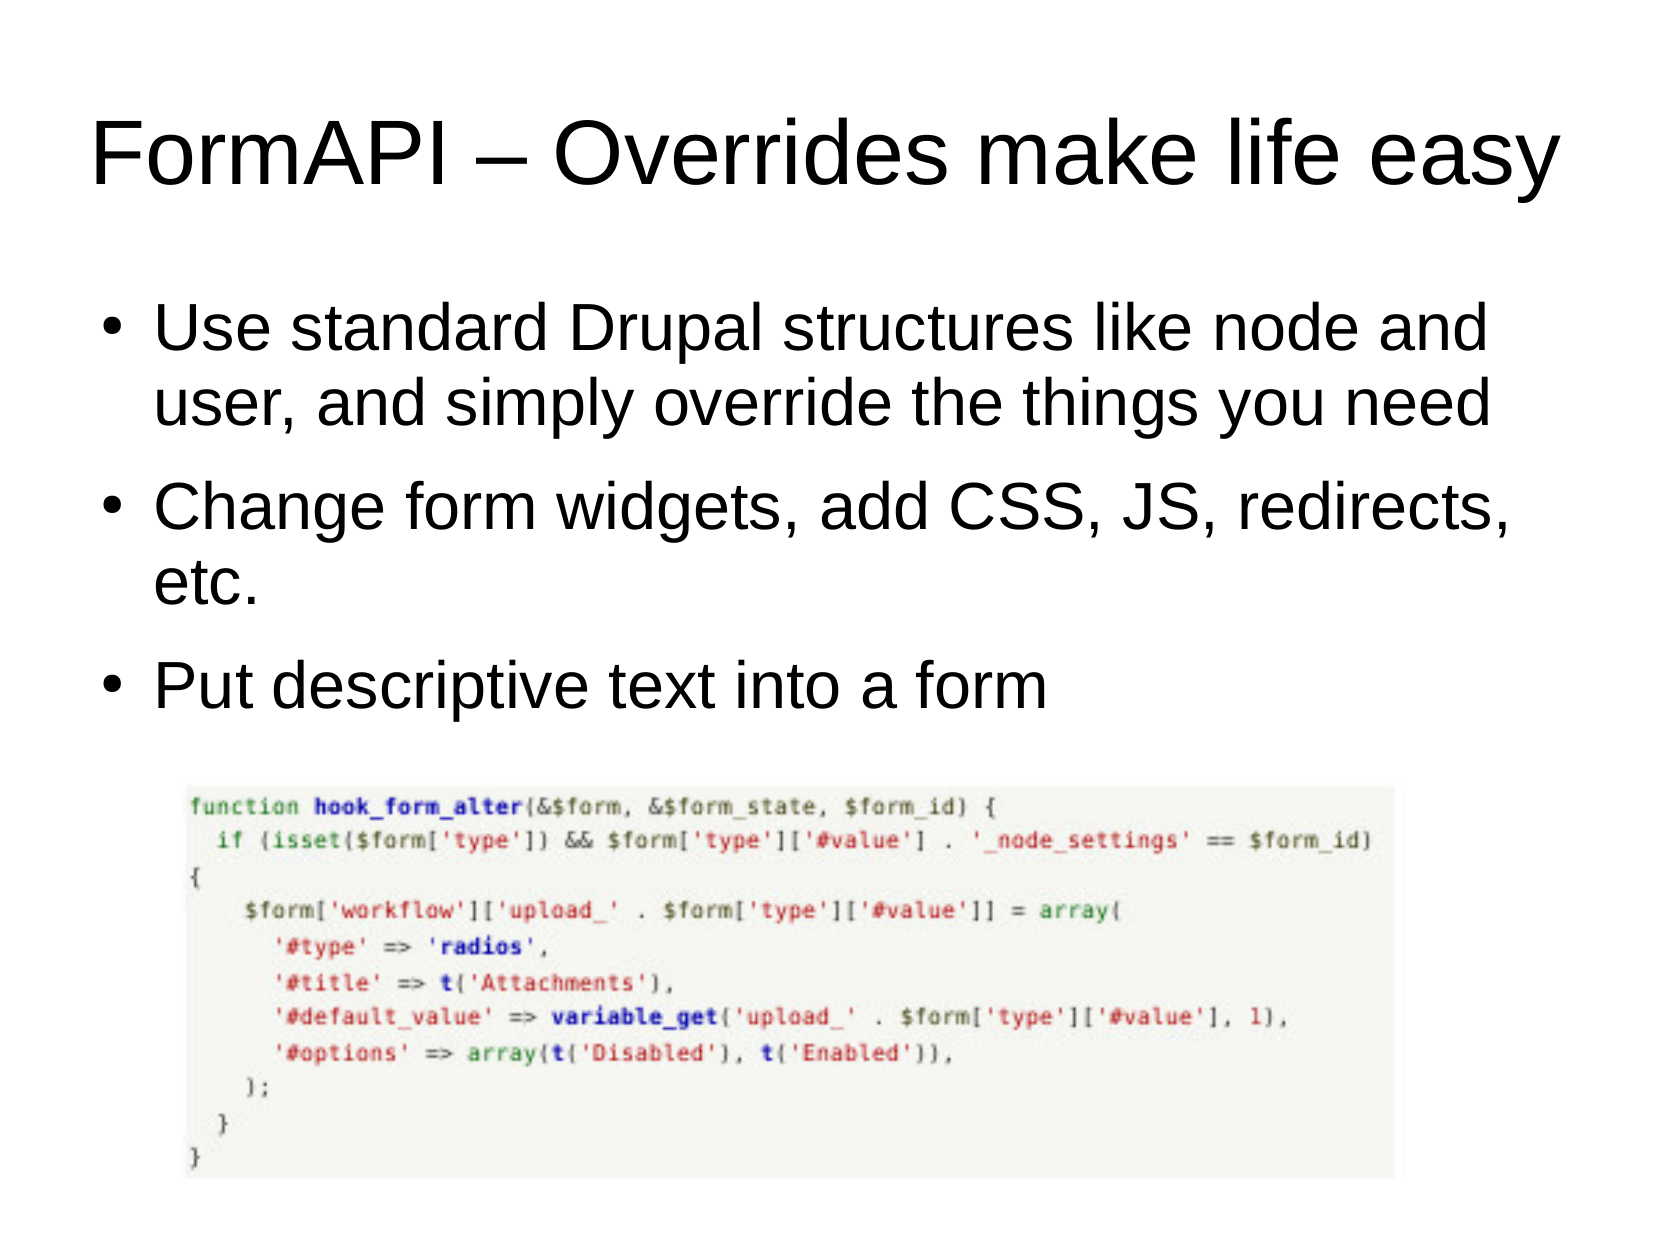

# FormAPI – Overrides make life easy
Use standard Drupal structures like node and user, and simply override the things you need
Change form widgets, add CSS, JS, redirects, etc.
Put descriptive text into a form